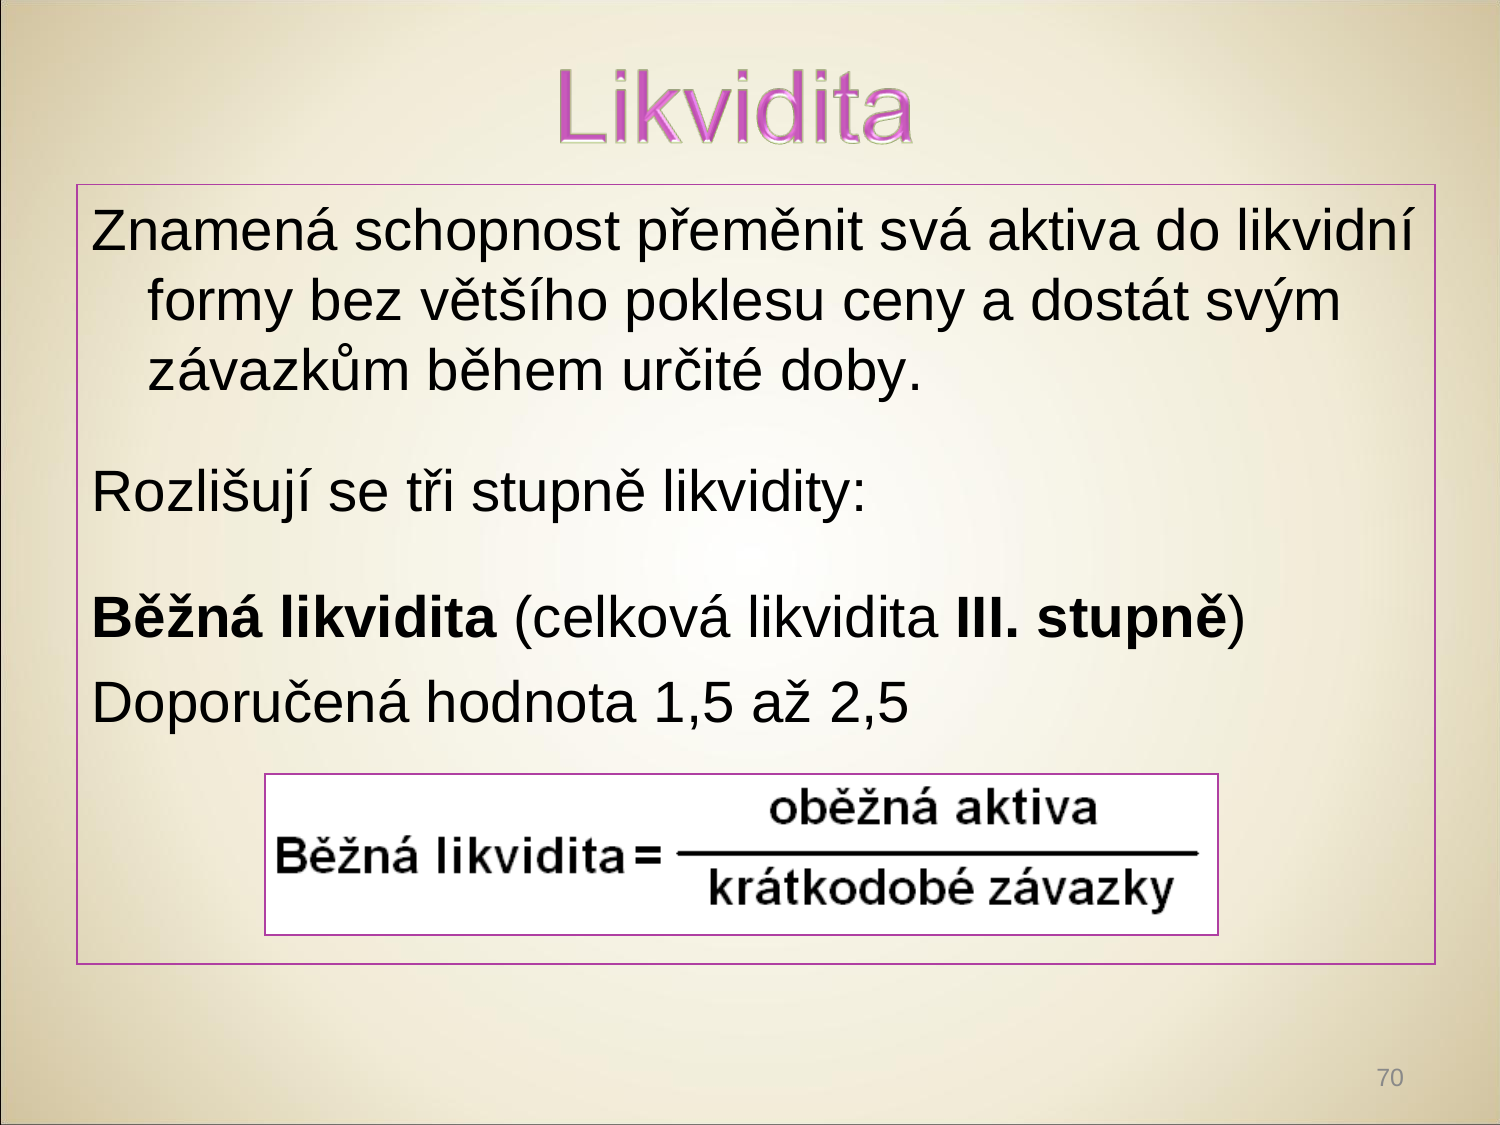

# Znamená schopnost přeměnit svá aktiva do likvidní formy bez většího poklesu ceny a dostát svým závazkům během určité doby.
Rozlišují se tři stupně likvidity:
Běžná likvidita (celková likvidita III. stupně)
Doporučená hodnota 1,5 až 2,5